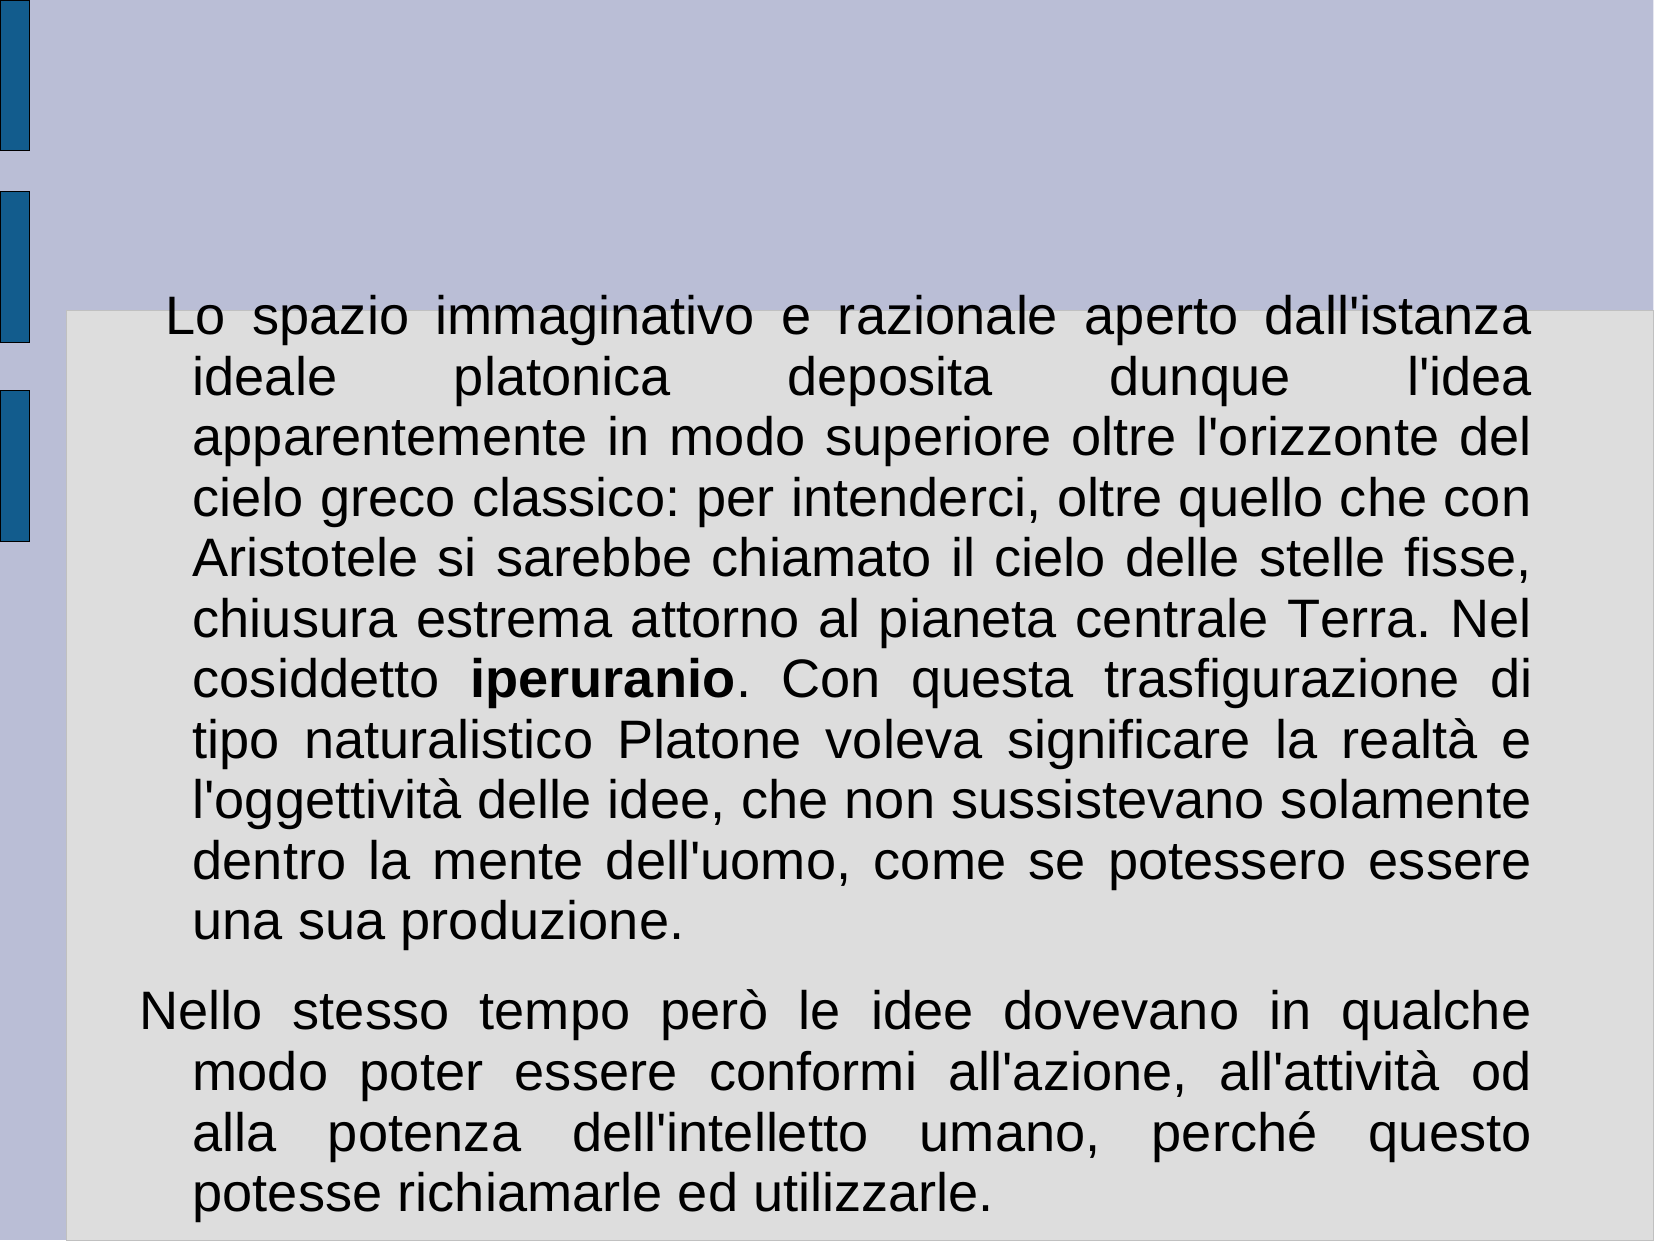

#
 Lo spazio immaginativo e razionale aperto dall'istanza ideale platonica deposita dunque l'idea apparentemente in modo superiore oltre l'orizzonte del cielo greco classico: per intenderci, oltre quello che con Aristotele si sarebbe chiamato il cielo delle stelle fisse, chiusura estrema attorno al pianeta centrale Terra. Nel cosiddetto iperuranio. Con questa trasfigurazione di tipo naturalistico Platone voleva significare la realtà e l'oggettività delle idee, che non sussistevano solamente dentro la mente dell'uomo, come se potessero essere una sua produzione.
Nello stesso tempo però le idee dovevano in qualche modo poter essere conformi all'azione, all'attività od alla potenza dell'intelletto umano, perché questo potesse richiamarle ed utilizzarle.